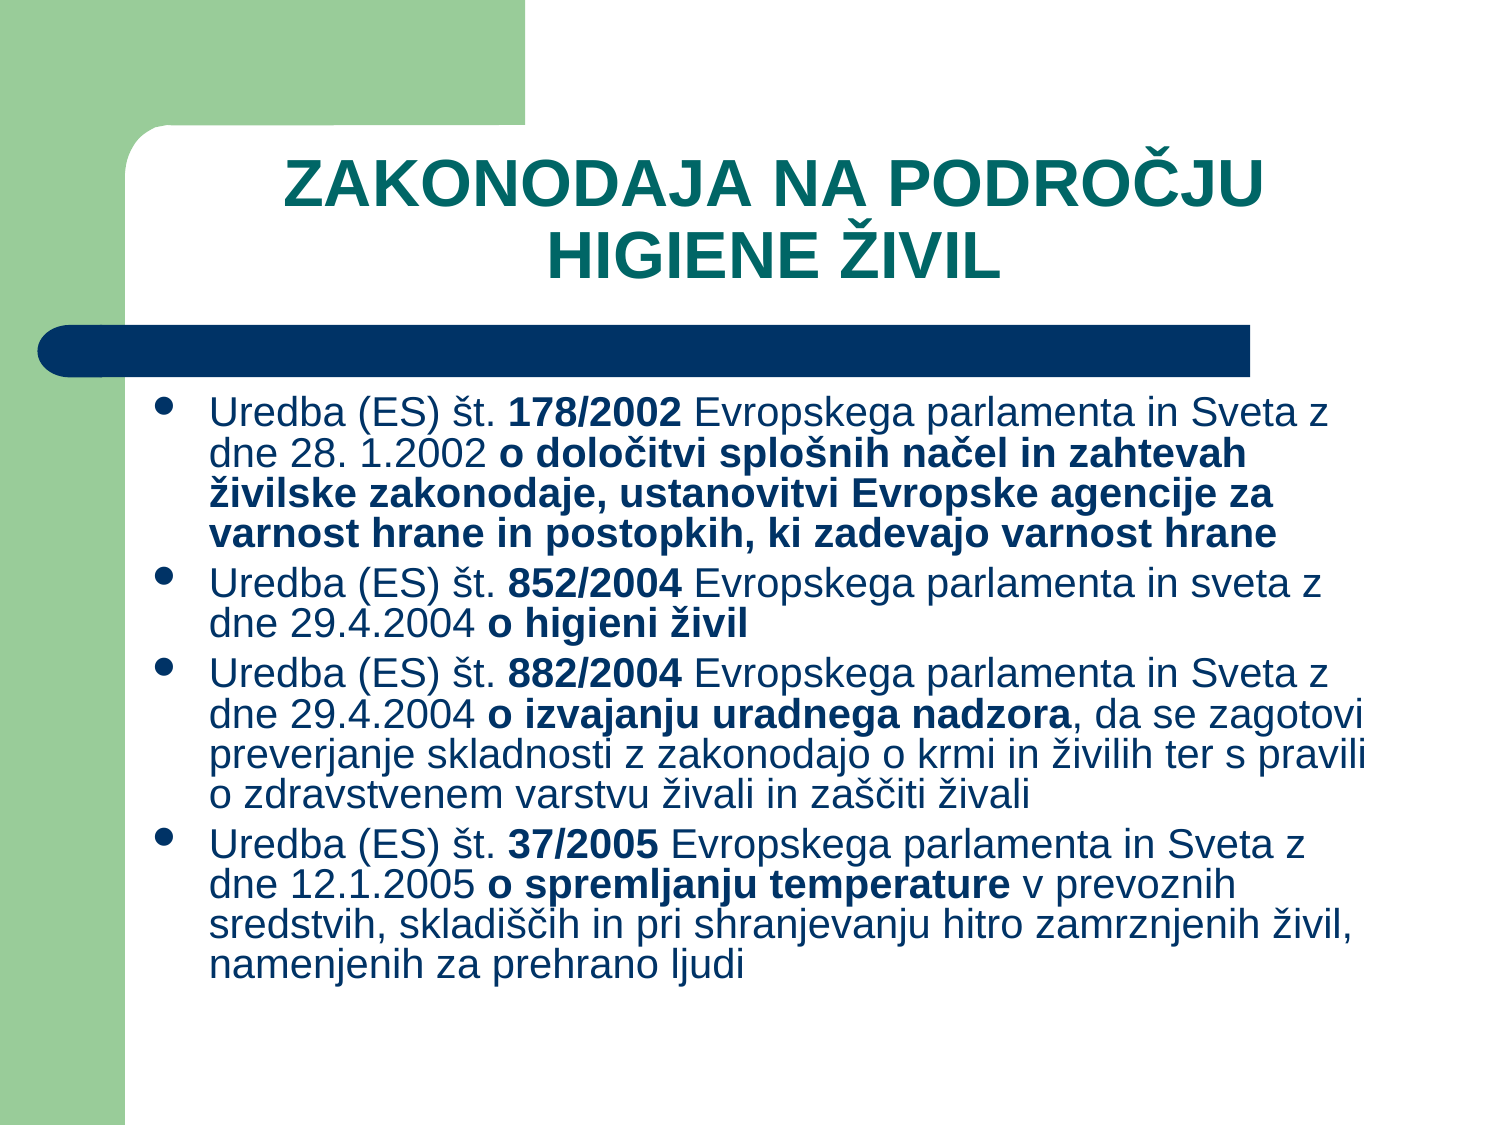

# ZAKONODAJA NA PODROČJU HIGIENE ŽIVIL
Uredba (ES) št. 178/2002 Evropskega parlamenta in Sveta z dne 28. 1.2002 o določitvi splošnih načel in zahtevah živilske zakonodaje, ustanovitvi Evropske agencije za varnost hrane in postopkih, ki zadevajo varnost hrane
Uredba (ES) št. 852/2004 Evropskega parlamenta in sveta z dne 29.4.2004 o higieni živil
Uredba (ES) št. 882/2004 Evropskega parlamenta in Sveta z dne 29.4.2004 o izvajanju uradnega nadzora, da se zagotovi preverjanje skladnosti z zakonodajo o krmi in živilih ter s pravili o zdravstvenem varstvu živali in zaščiti živali
Uredba (ES) št. 37/2005 Evropskega parlamenta in Sveta z dne 12.1.2005 o spremljanju temperature v prevoznih sredstvih, skladiščih in pri shranjevanju hitro zamrznjenih živil, namenjenih za prehrano ljudi